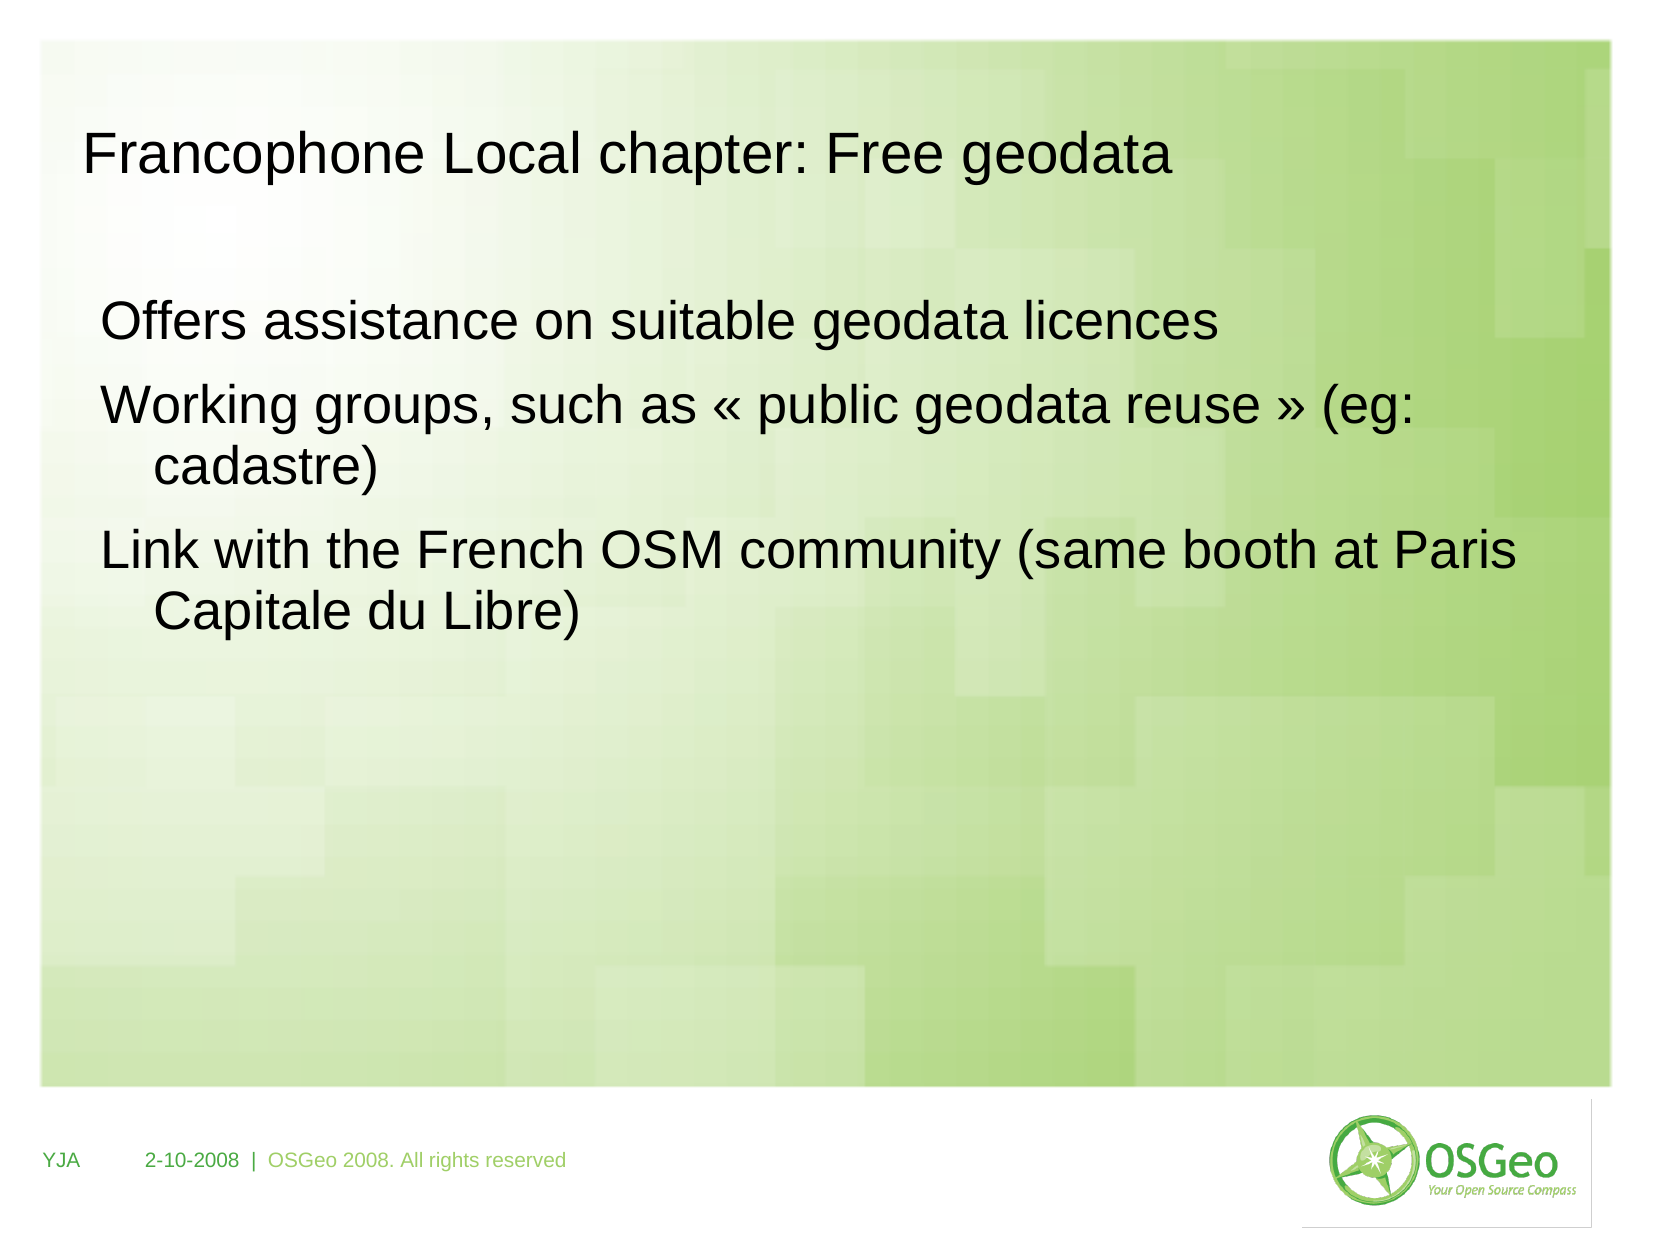

# Francophone Local chapter: Free geodata
Offers assistance on suitable geodata licences
Working groups, such as « public geodata reuse » (eg: cadastre)
Link with the French OSM community (same booth at Paris Capitale du Libre)